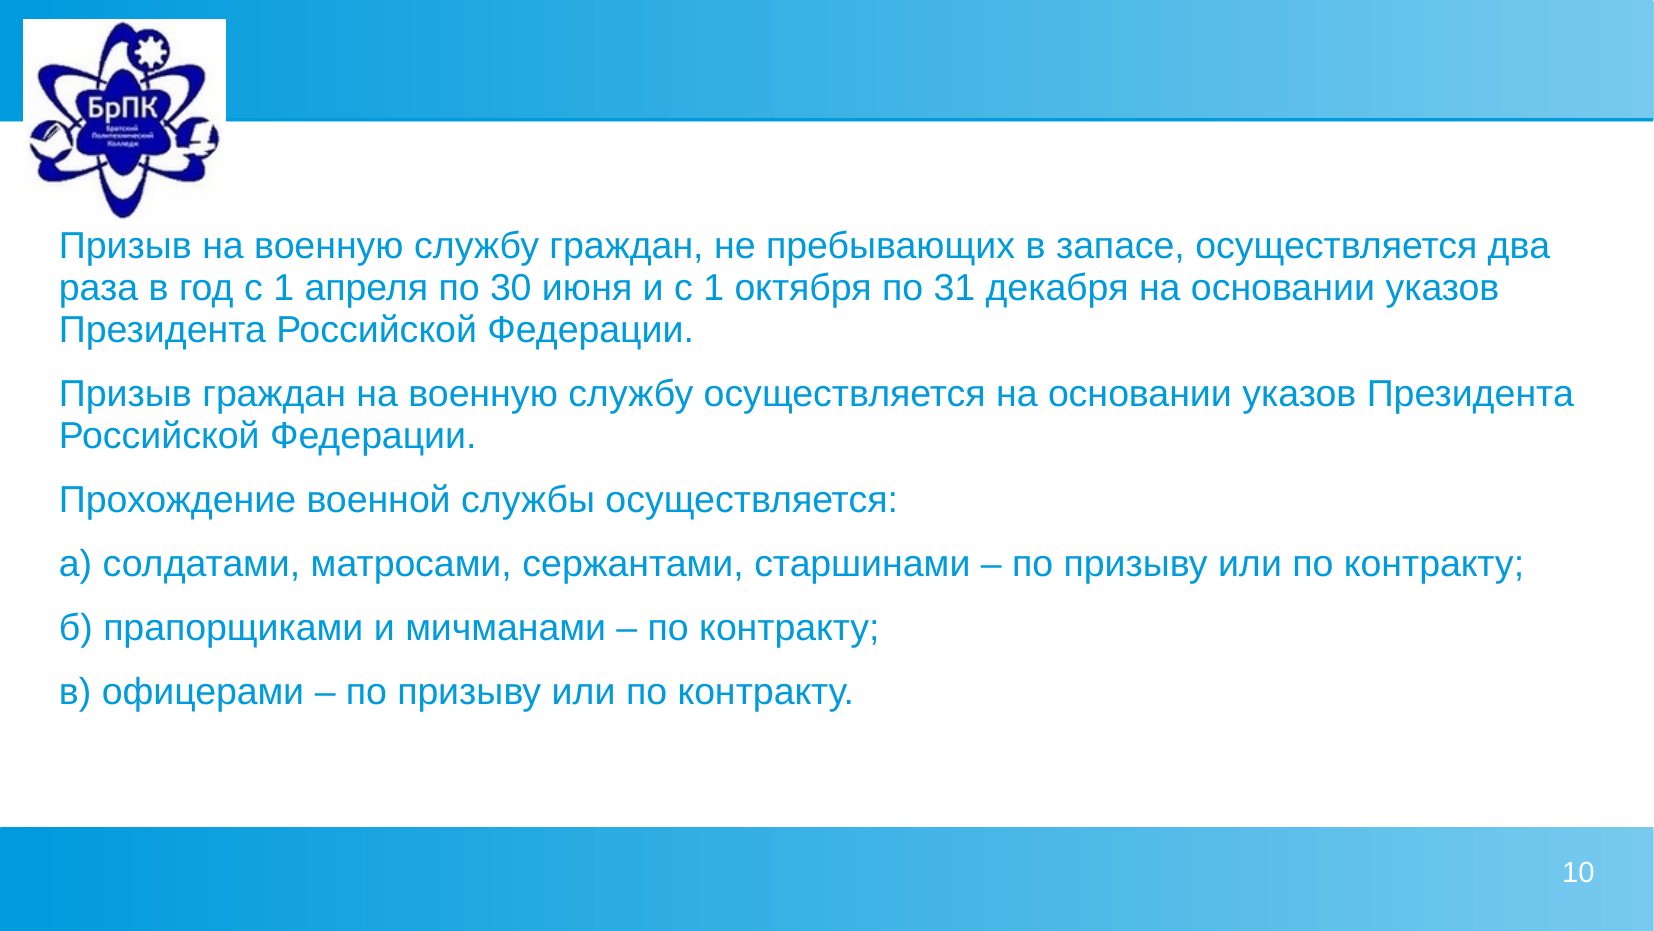

# Призыв на военную службу граждан, не пребывающих в запасе, осуществляется два раза в год с 1 апреля по 30 июня и с 1 октября по 31 декабря на основании указов Президента Российской Федерации.
Призыв граждан на военную службу осуществляется на основании указов Президента Российской Федерации.
Прохождение военной службы осуществляется:
а) солдатами, матросами, сержантами, старшинами – по призыву или по контракту;
б) прапорщиками и мичманами – по контракту;
в) офицерами – по призыву или по контракту.
10